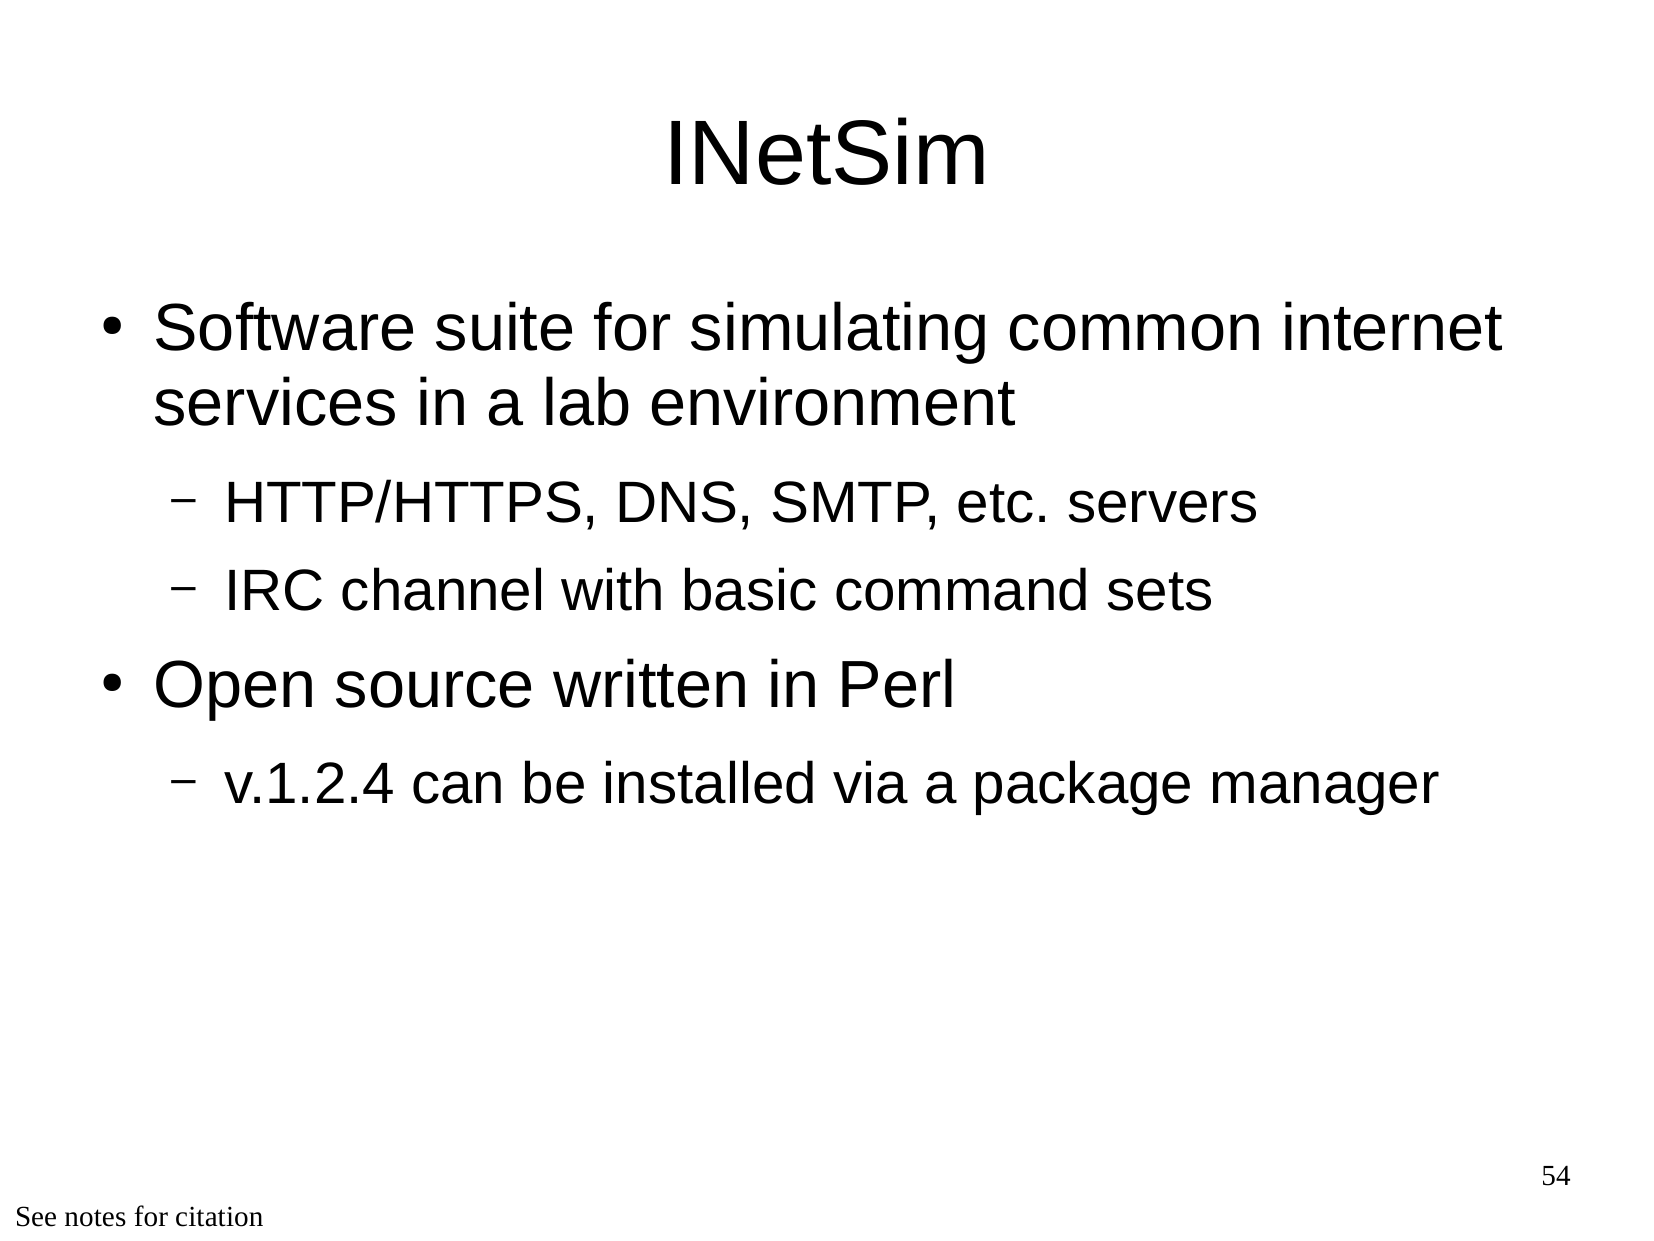

# INetSim
Software suite for simulating common internet services in a lab environment
HTTP/HTTPS, DNS, SMTP, etc. servers
IRC channel with basic command sets
Open source written in Perl
v.1.2.4 can be installed via a package manager
54
See notes for citation